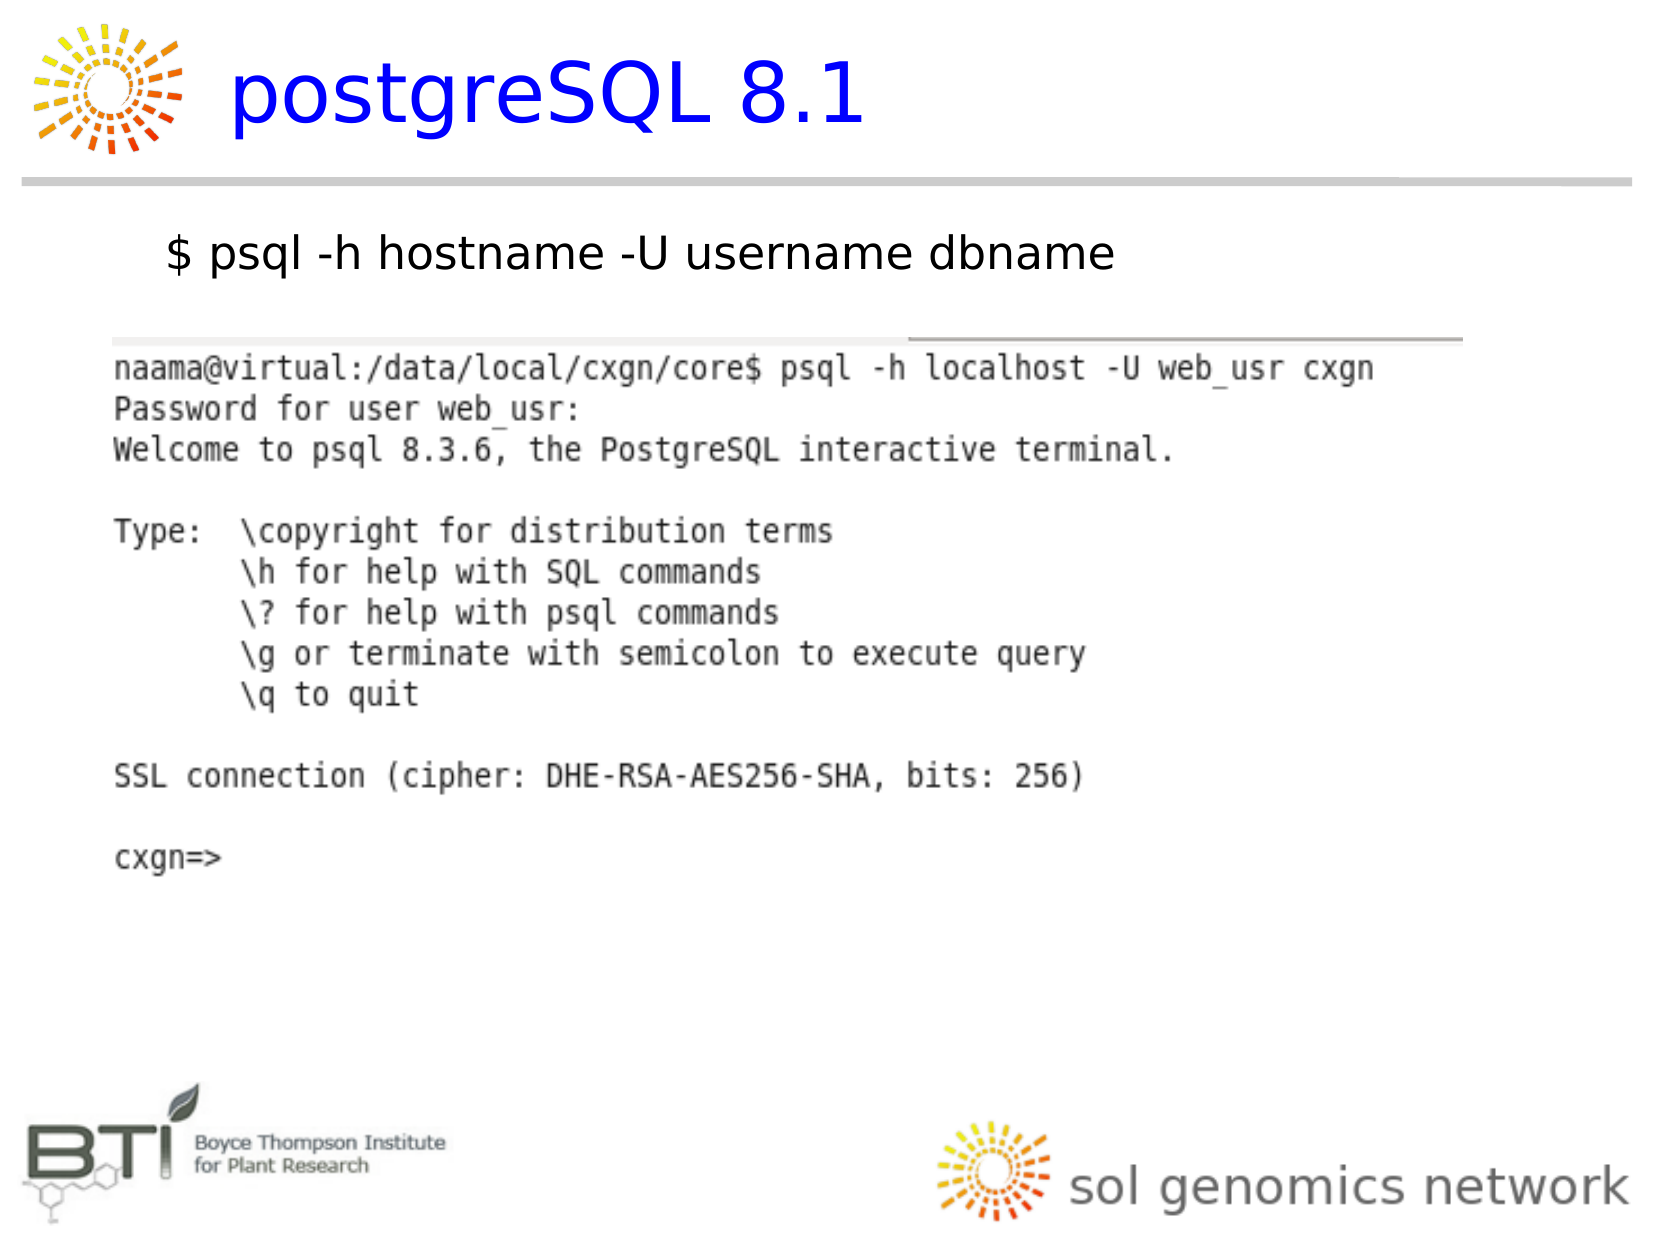

postgreSQL 8.1
$ psql -h hostname -U username dbname